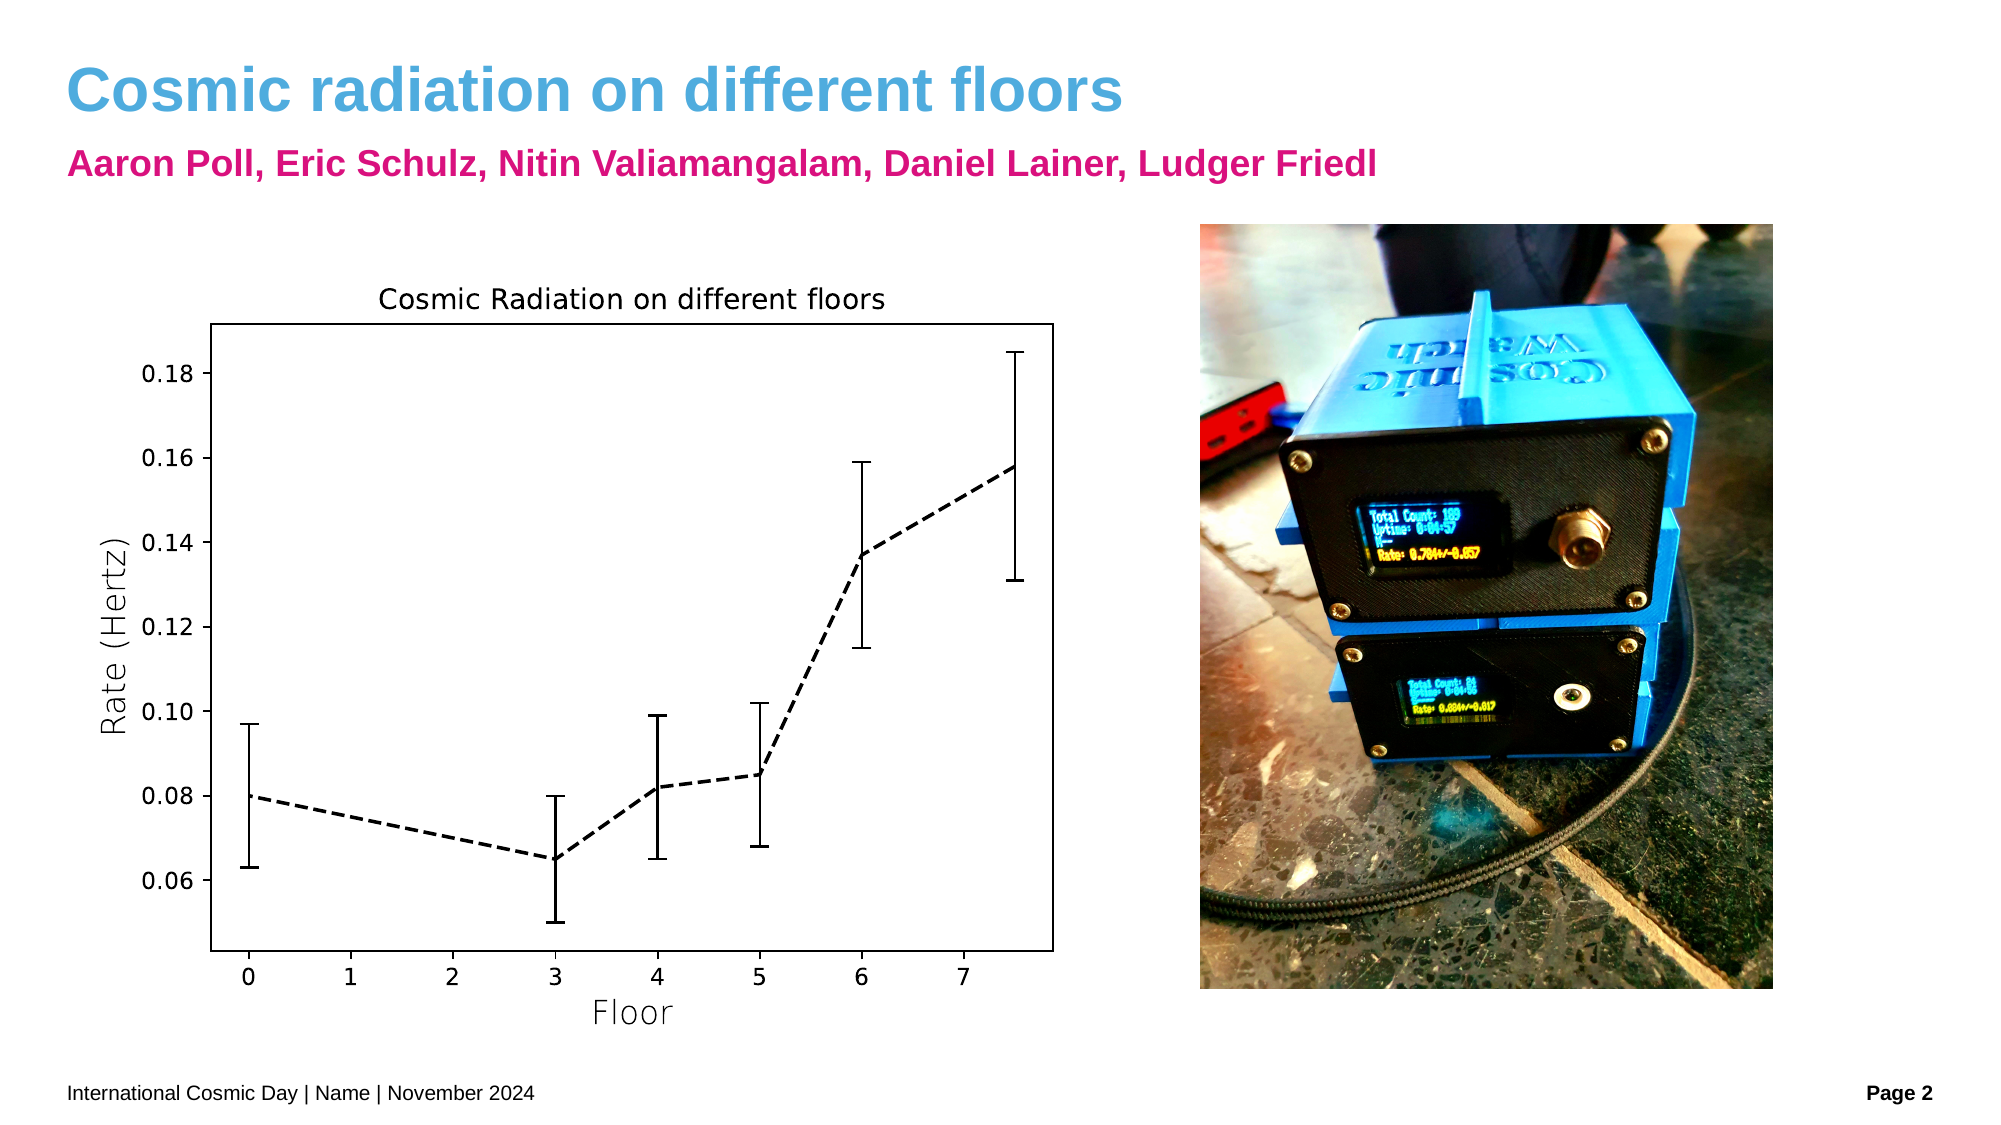

# Cosmic radiation on different floors
Aaron Poll, Eric Schulz, Nitin Valiamangalam, Daniel Lainer, Ludger Friedl
International Cosmic Day | Name | November 2024